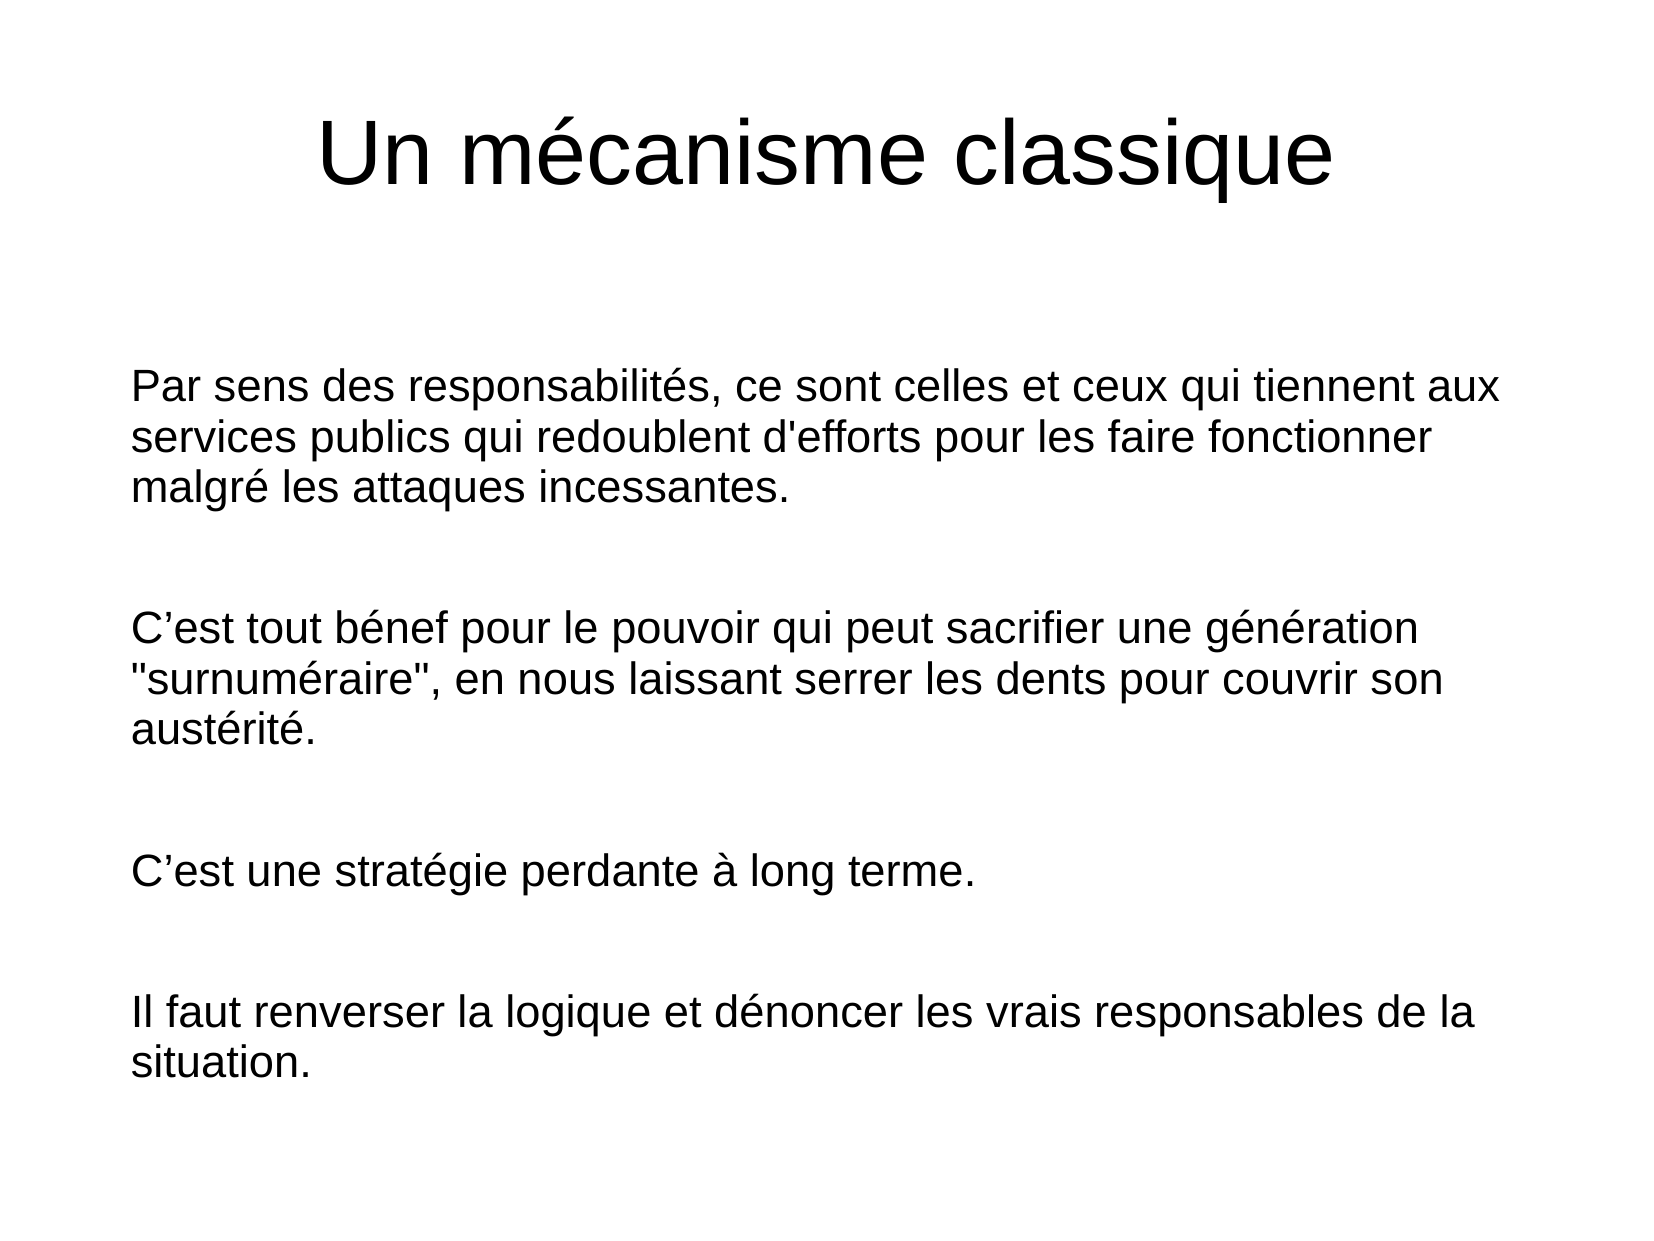

# Un mécanisme classique
Par sens des responsabilités, ce sont celles et ceux qui tiennent aux services publics qui redoublent d'efforts pour les faire fonctionner malgré les attaques incessantes.
C’est tout bénef pour le pouvoir qui peut sacrifier une génération "surnuméraire", en nous laissant serrer les dents pour couvrir son austérité.
C’est une stratégie perdante à long terme.
Il faut renverser la logique et dénoncer les vrais responsables de la situation.